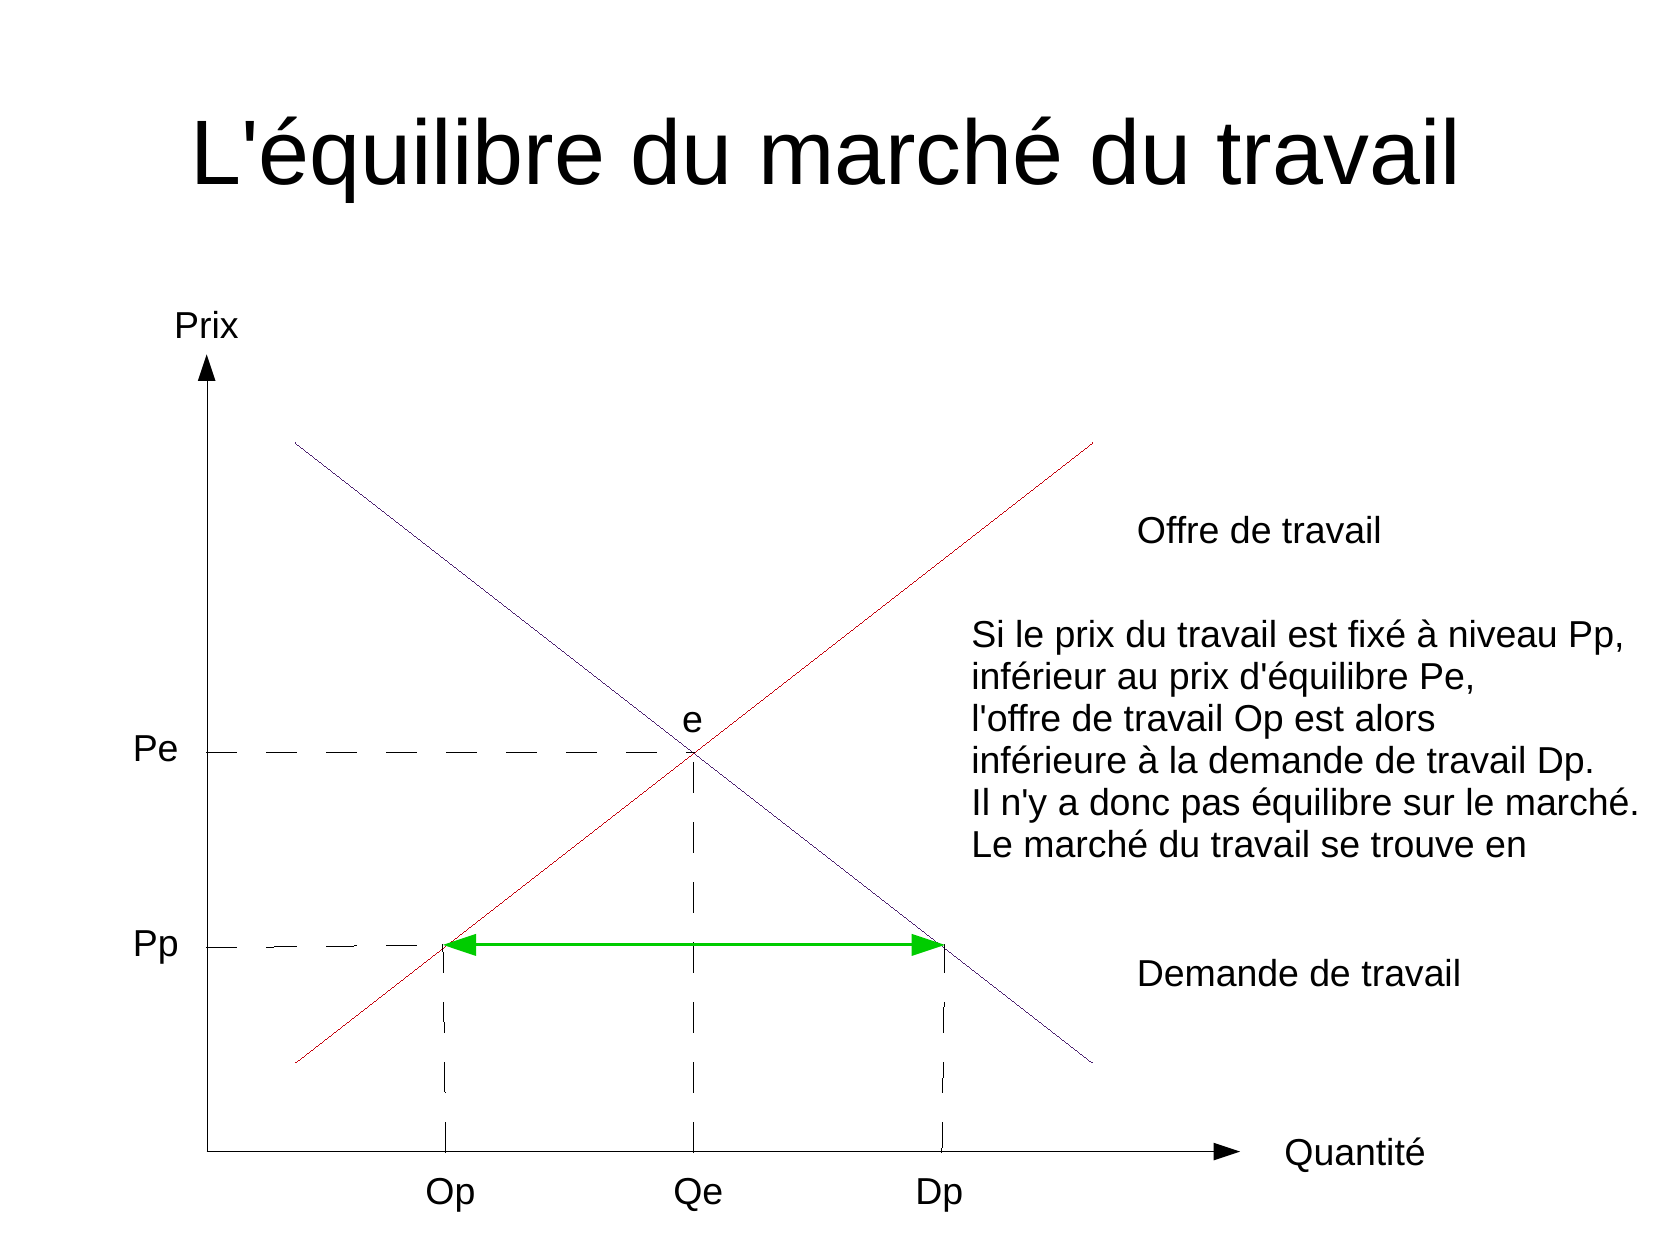

# L'équilibre du marché du travail
Prix
Offre de travail
Si le prix du travail est fixé à niveau Pp,
inférieur au prix d'équilibre Pe,
l'offre de travail Op est alors
inférieure à la demande de travail Dp.
Il n'y a donc pas équilibre sur le marché.
Le marché du travail se trouve en
e
Pe
Pp
Demande de travail
Quantité
Op
Qe
Dp